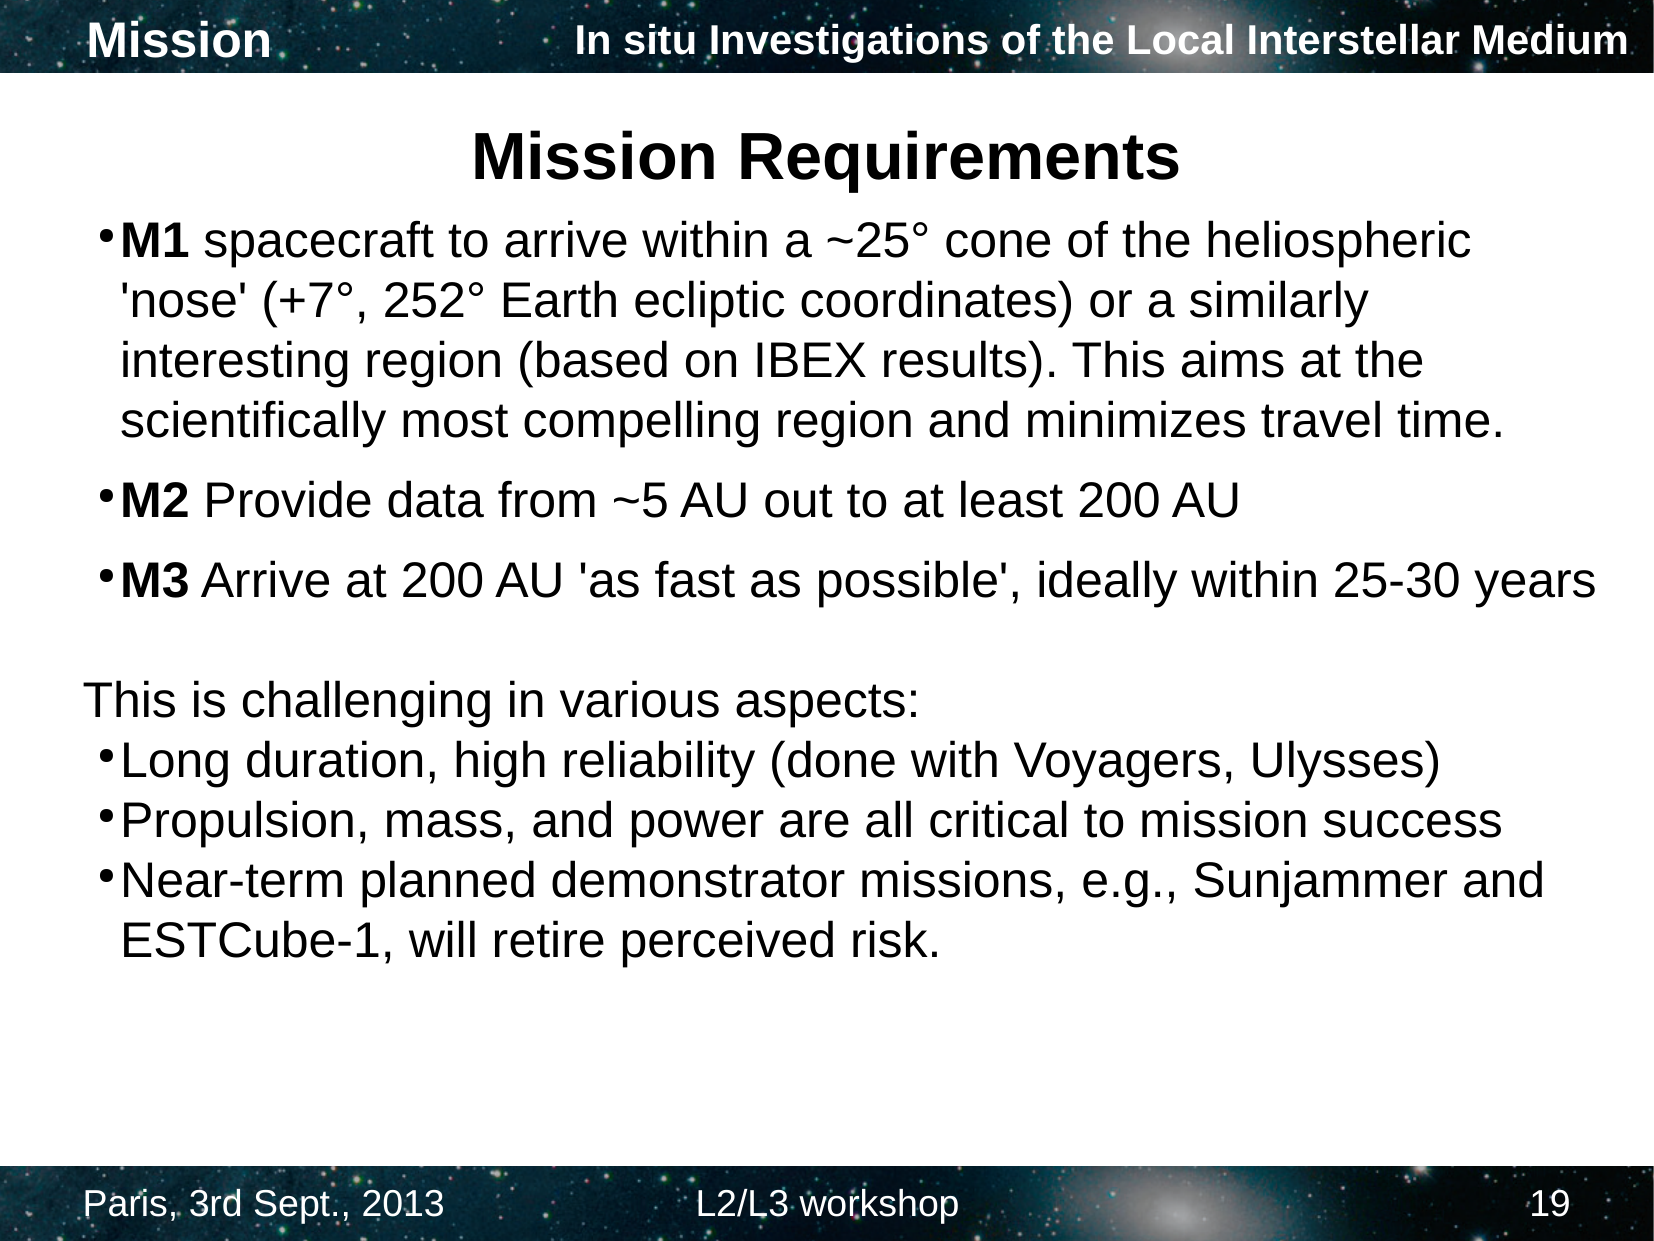

Mission
Mission Requirements
M1 spacecraft to arrive within a ~25° cone of the heliospheric 'nose' (+7°, 252° Earth ecliptic coordinates) or a similarly interesting region (based on IBEX results). This aims at the scientifically most compelling region and minimizes travel time.
M2 Provide data from ~5 AU out to at least 200 AU
M3 Arrive at 200 AU 'as fast as possible', ideally within 25-30 years
This is challenging in various aspects:
Long duration, high reliability (done with Voyagers, Ulysses)
Propulsion, mass, and power are all critical to mission success
Near-term planned demonstrator missions, e.g., Sunjammer and ESTCube-1, will retire perceived risk.